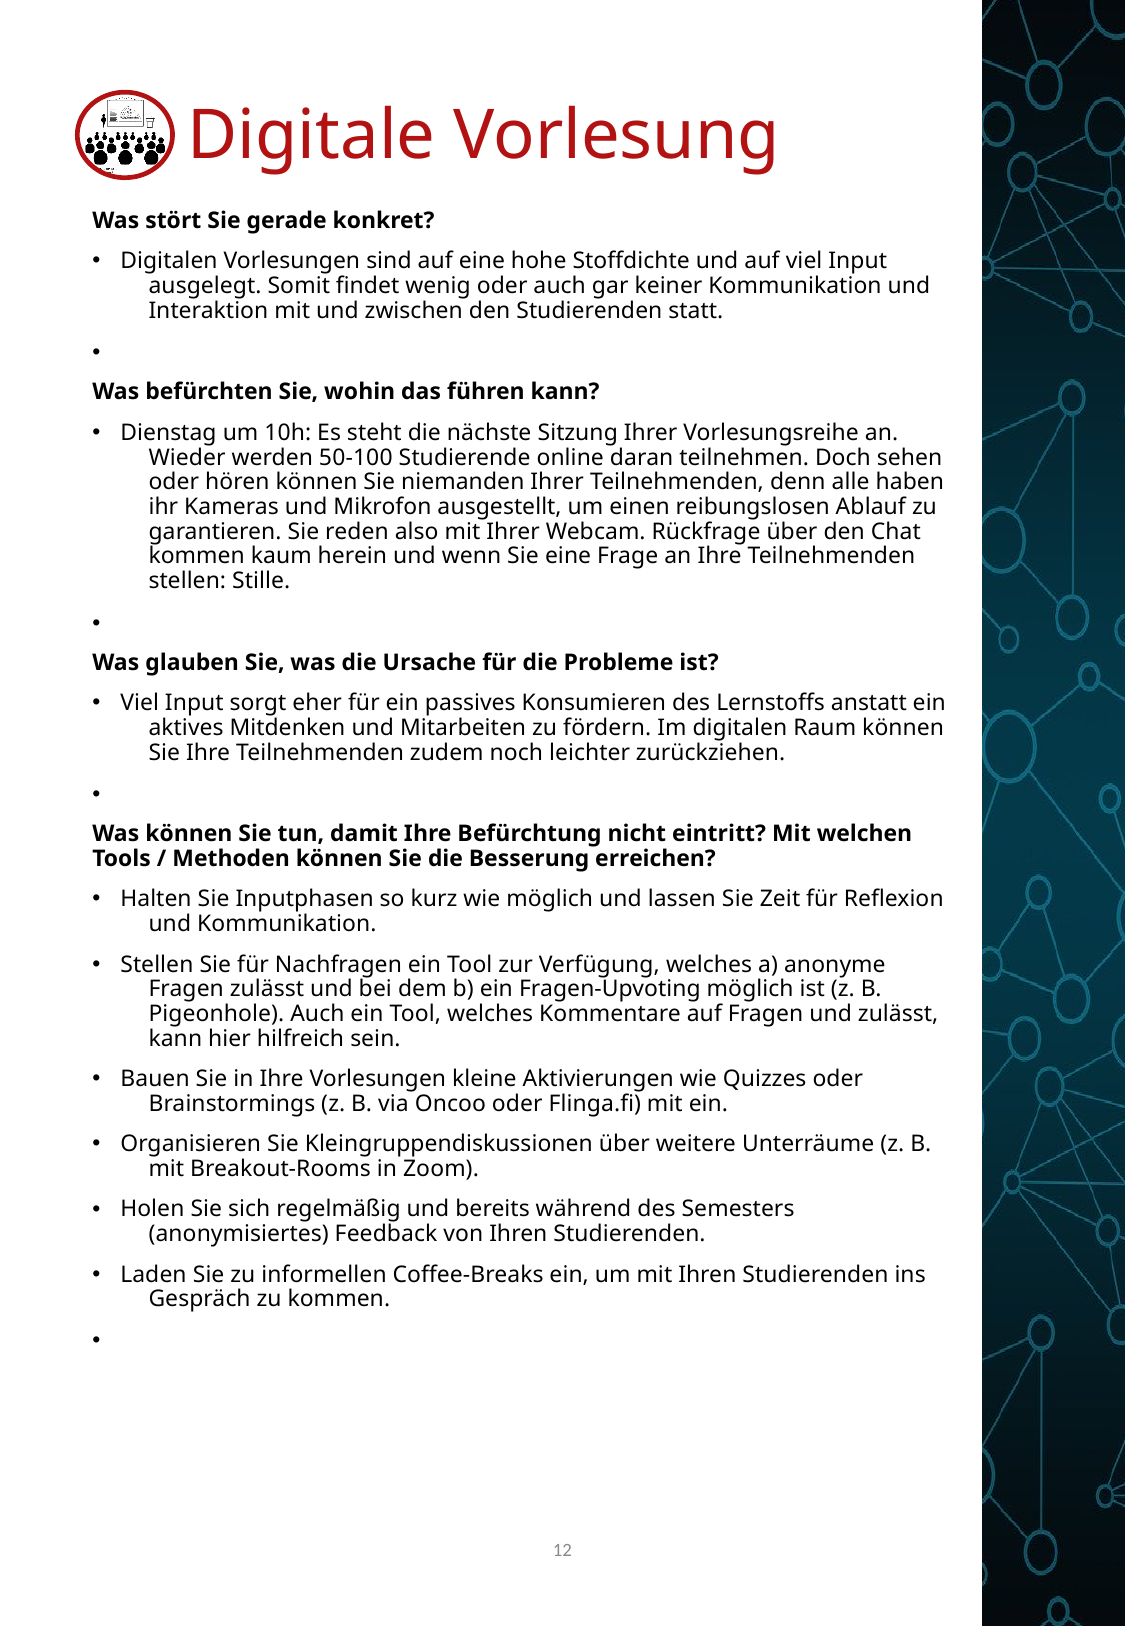

# Digitale Vorlesung
Was stört Sie gerade konkret?
Digitalen Vorlesungen sind auf eine hohe Stoffdichte und auf viel Input ausgelegt. Somit findet wenig oder auch gar keiner Kommunikation und Interaktion mit und zwischen den Studierenden statt.
Was befürchten Sie, wohin das führen kann?
Dienstag um 10h: Es steht die nächste Sitzung Ihrer Vorlesungsreihe an. Wieder werden 50-100 Studierende online daran teilnehmen. Doch sehen oder hören können Sie niemanden Ihrer Teilnehmenden, denn alle haben ihr Kameras und Mikrofon ausgestellt, um einen reibungslosen Ablauf zu garantieren. Sie reden also mit Ihrer Webcam. Rückfrage über den Chat kommen kaum herein und wenn Sie eine Frage an Ihre Teilnehmenden stellen: Stille.
Was glauben Sie, was die Ursache für die Probleme ist?
Viel Input sorgt eher für ein passives Konsumieren des Lernstoffs anstatt ein aktives Mitdenken und Mitarbeiten zu fördern. Im digitalen Raum können Sie Ihre Teilnehmenden zudem noch leichter zurückziehen.
Was können Sie tun, damit Ihre Befürchtung nicht eintritt? Mit welchen Tools / Methoden können Sie die Besserung erreichen?
Halten Sie Inputphasen so kurz wie möglich und lassen Sie Zeit für Reflexion und Kommunikation.
Stellen Sie für Nachfragen ein Tool zur Verfügung, welches a) anonyme Fragen zulässt und bei dem b) ein Fragen-Upvoting möglich ist (z. B. Pigeonhole). Auch ein Tool, welches Kommentare auf Fragen und zulässt, kann hier hilfreich sein.
Bauen Sie in Ihre Vorlesungen kleine Aktivierungen wie Quizzes oder Brainstormings (z. B. via Oncoo oder Flinga.fi) mit ein.
Organisieren Sie Kleingruppendiskussionen über weitere Unterräume (z. B. mit Breakout-Rooms in Zoom).
Holen Sie sich regelmäßig und bereits während des Semesters (anonymisiertes) Feedback von Ihren Studierenden.
Laden Sie zu informellen Coffee-Breaks ein, um mit Ihren Studierenden ins Gespräch zu kommen.
12